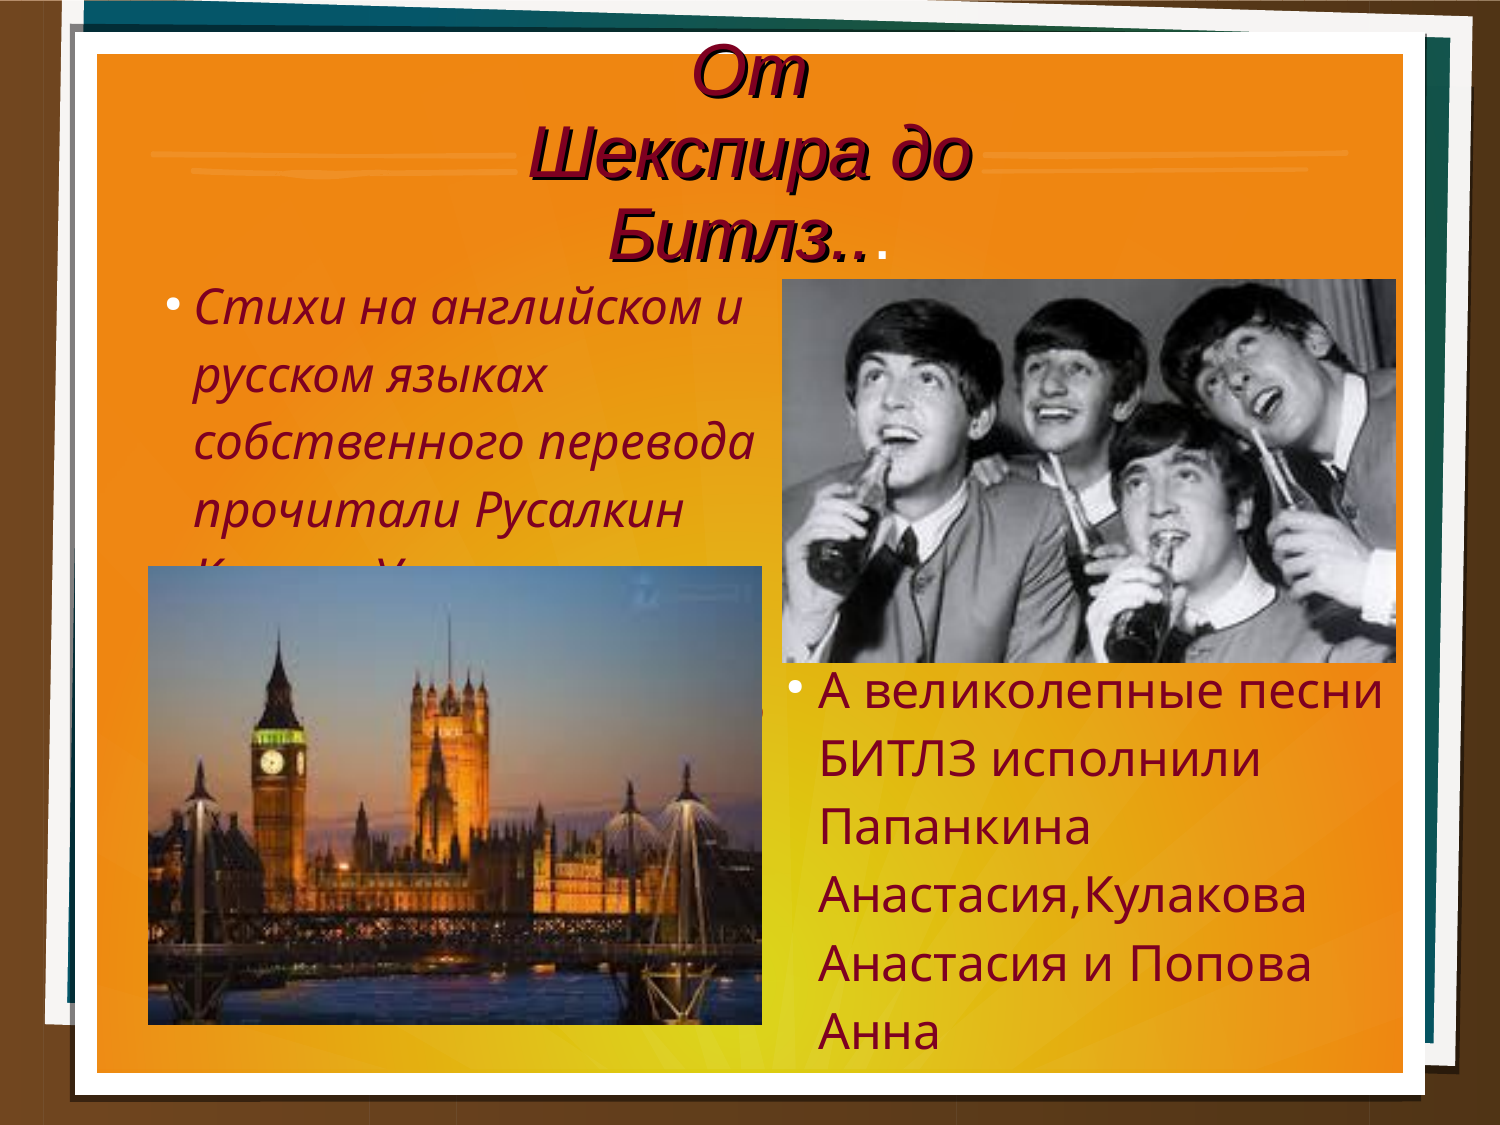

# От Шекспира до Битлз...
Стихи на английском и русском языках собственного перевода прочитали Русалкин Кирилл,Ульянов Григорий Катя Катаева и Мартыченко Екатерина
А великолепные песни БИТЛЗ исполнили Папанкина Анастасия,Кулакова Анастасия и Попова Анна